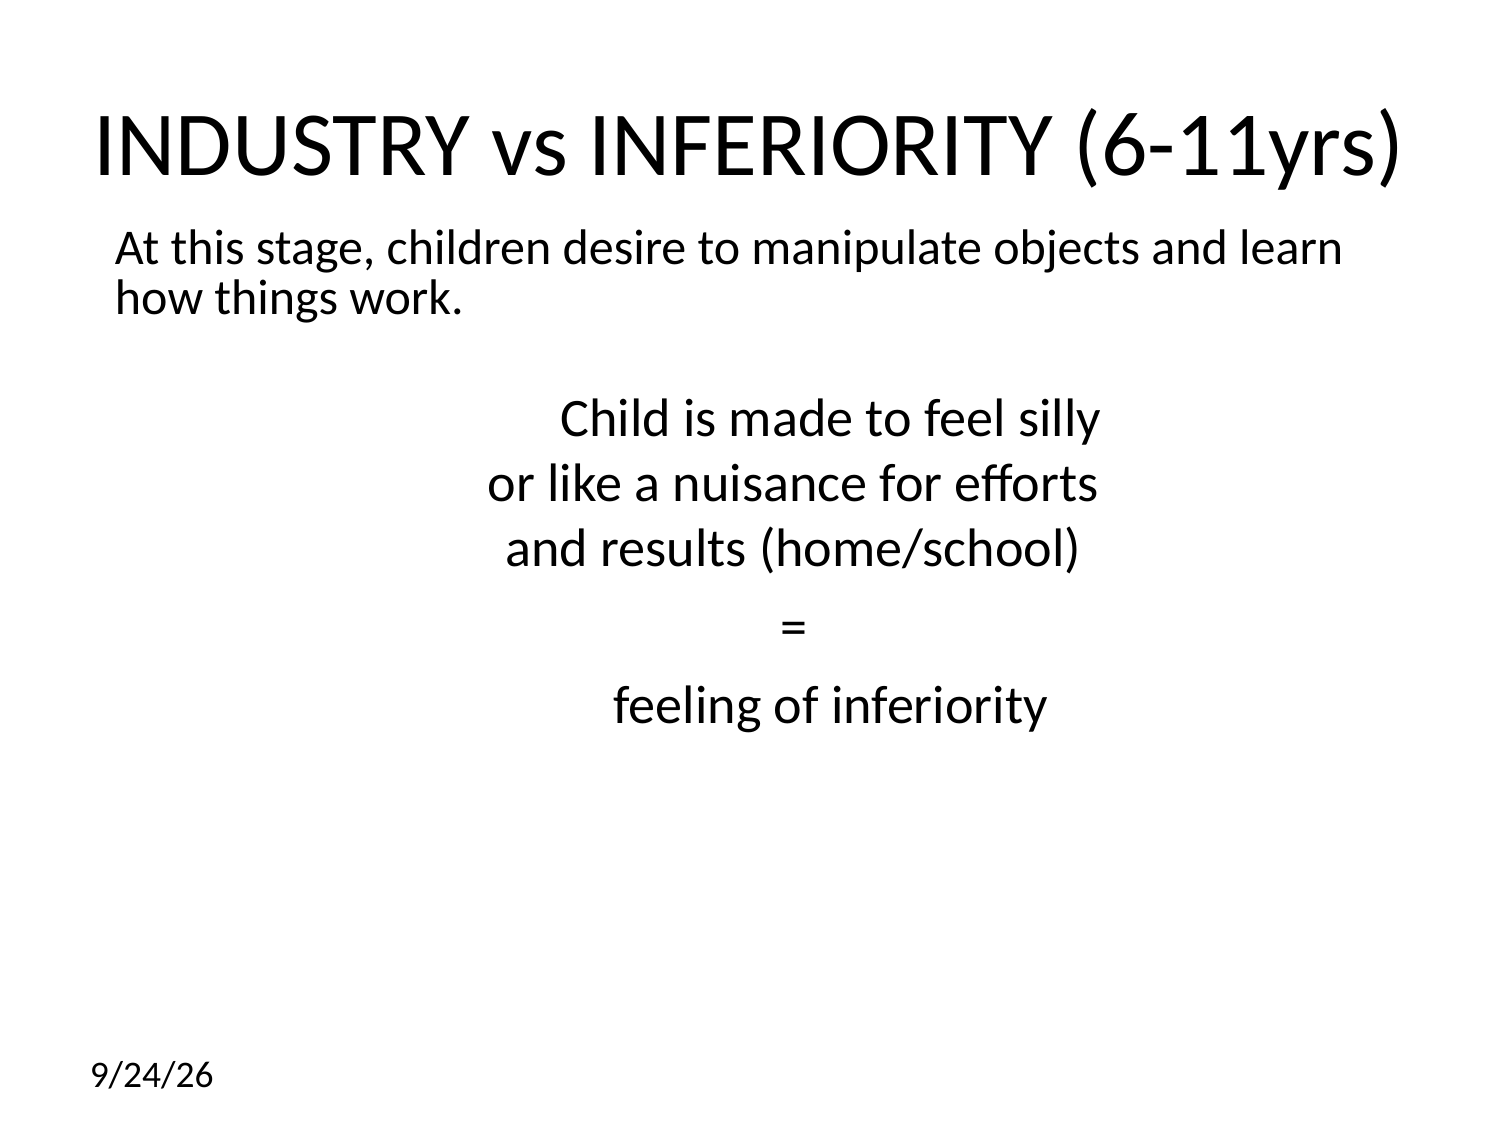

# INDUSTRY vs INFERIORITY (6-11yrs)
At this stage, children desire to manipulate objects and learn how things work.
	Child is made to feel silly or like a nuisance for efforts and results (home/school)
=
	feeling of inferiority